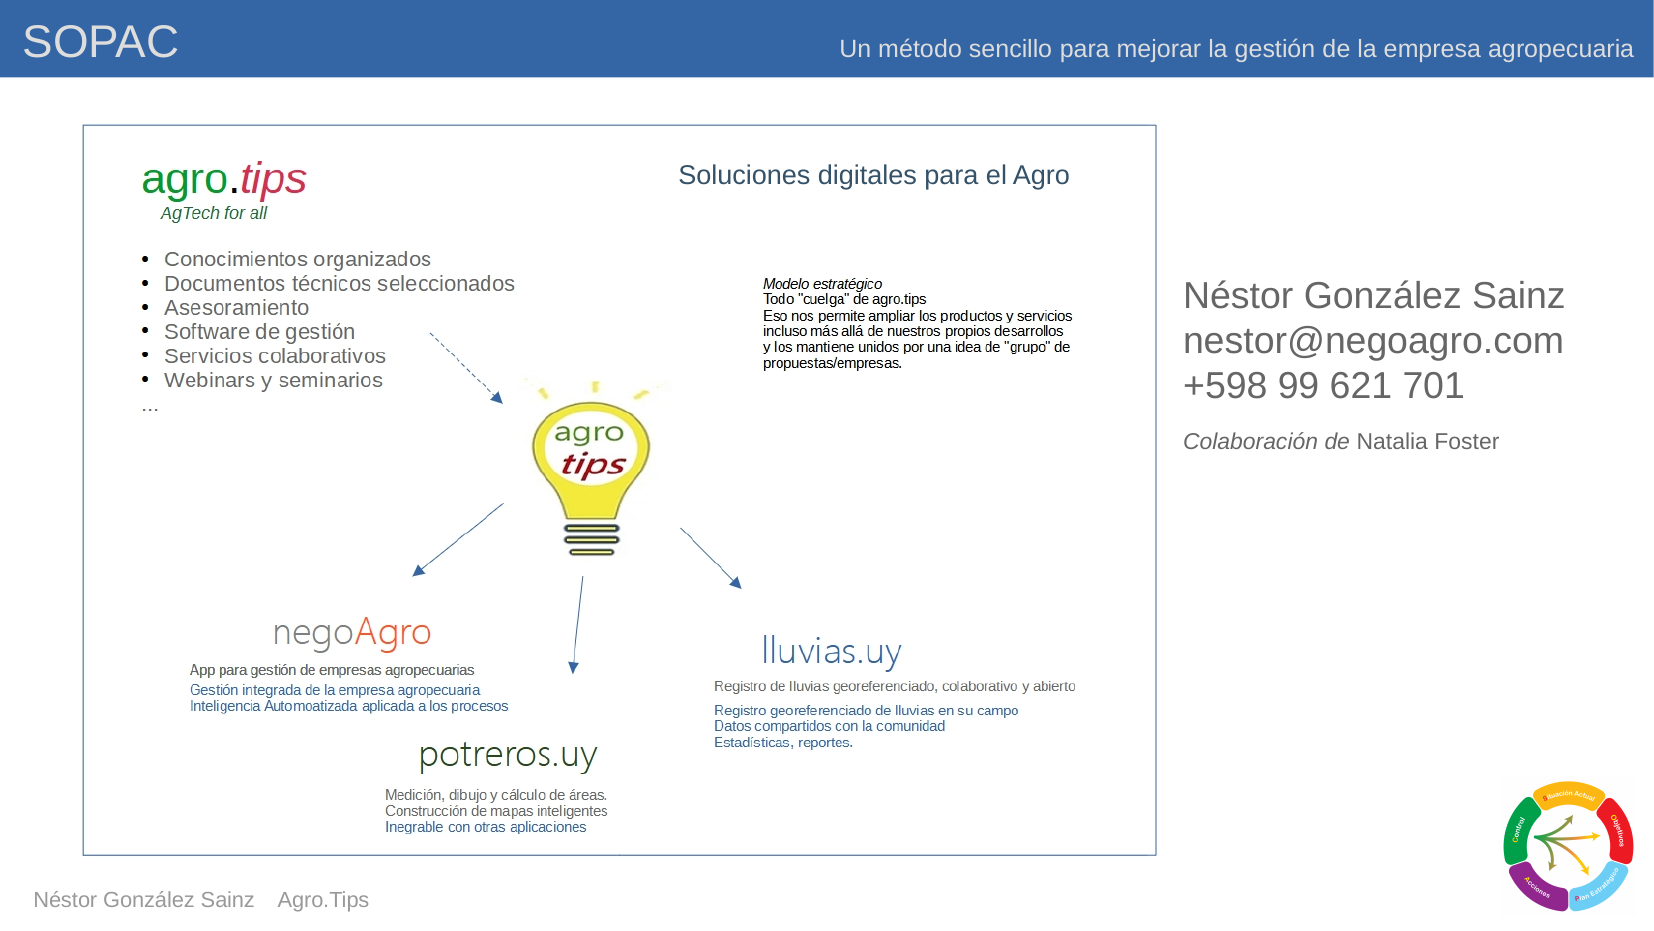

Soluciones digitales para el Agro
Néstor González Sainz
nestor@negoagro.com
+598 99 621 701
Colaboración de Natalia Foster